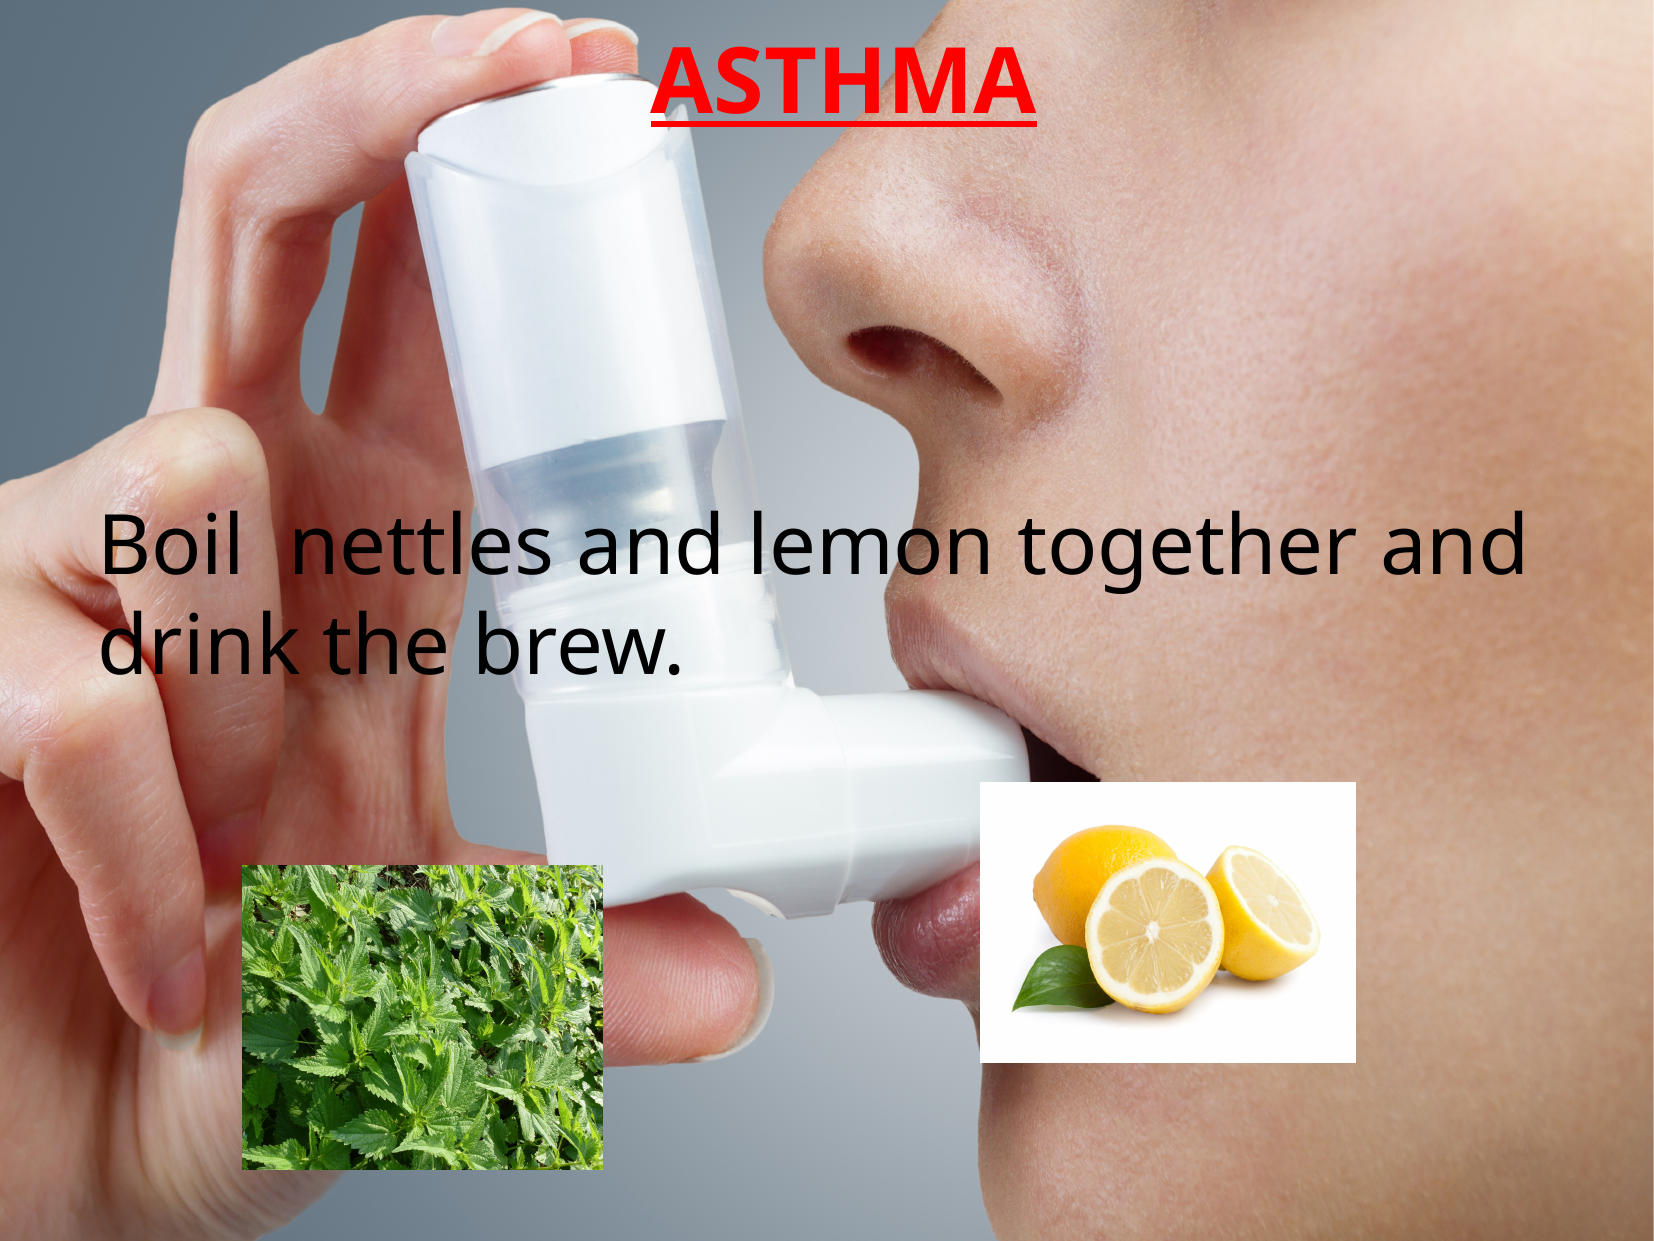

# ASTHMA
Boil nettles and lemon together and drink the brew.